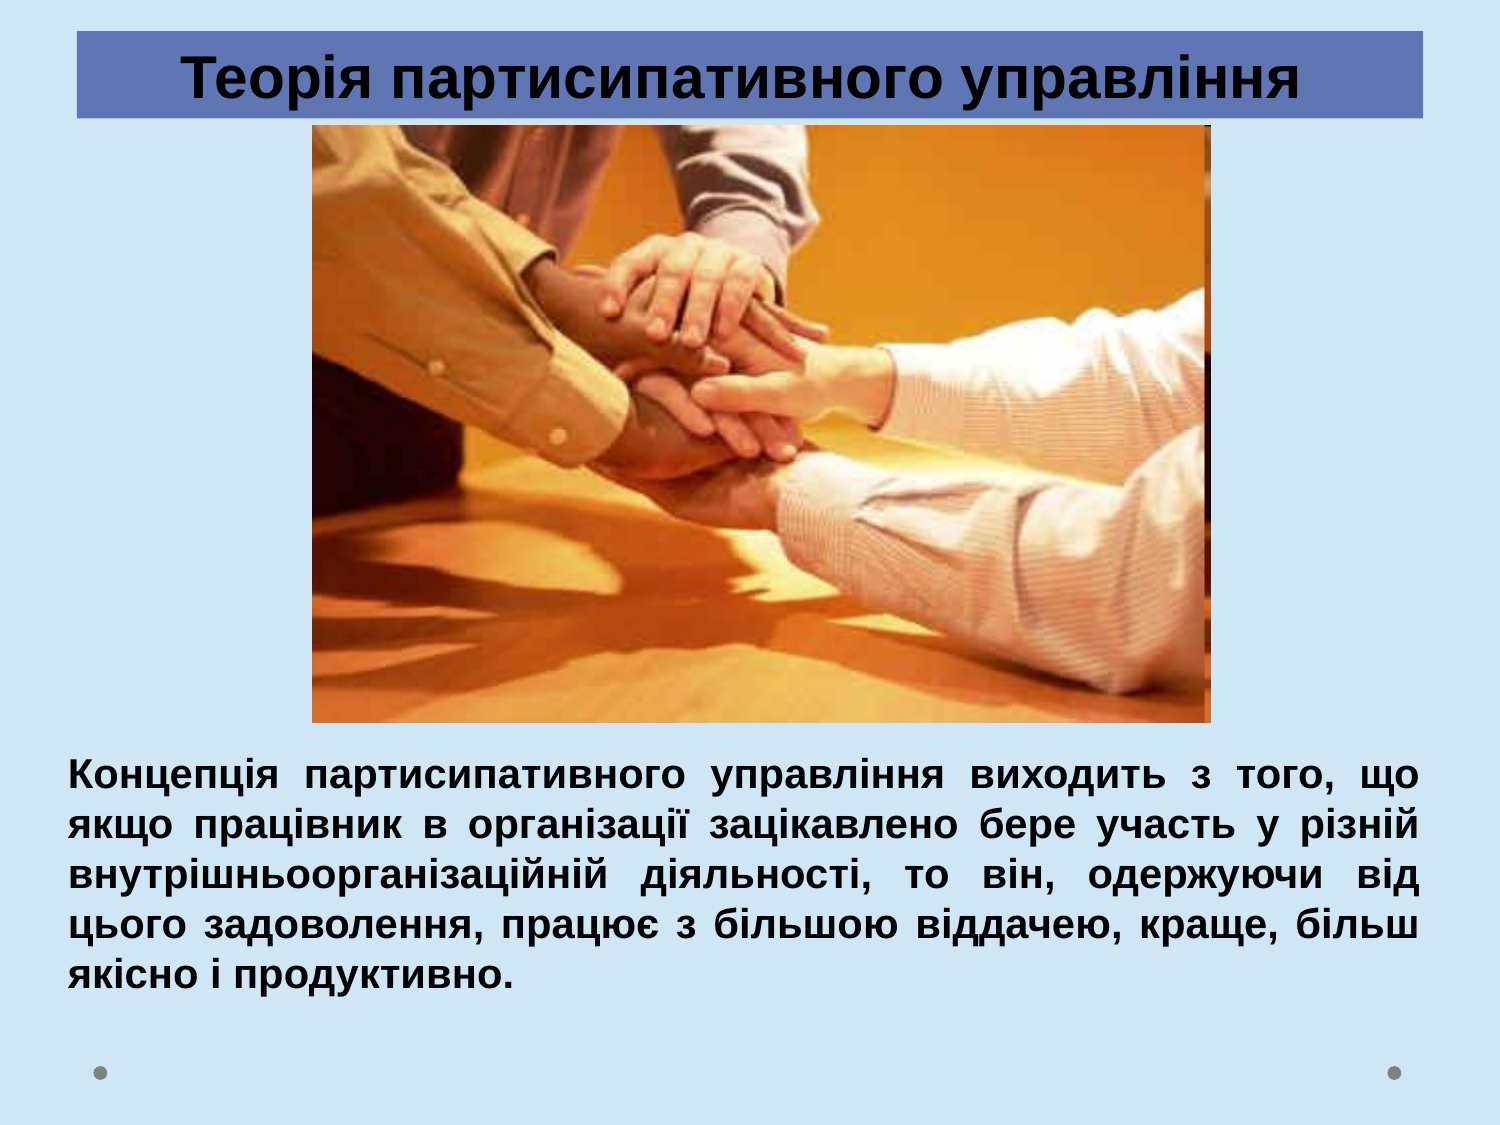

Теорія партисипативного управління
Концепція партисипативного управління виходить з того, що якщо працівник в організації зацікавлено бере участь у різній внутрішньоорганізаційній діяльності, то він, одержуючи від цього задоволення, працює з більшою віддачею, краще, більш якісно і продуктивно.